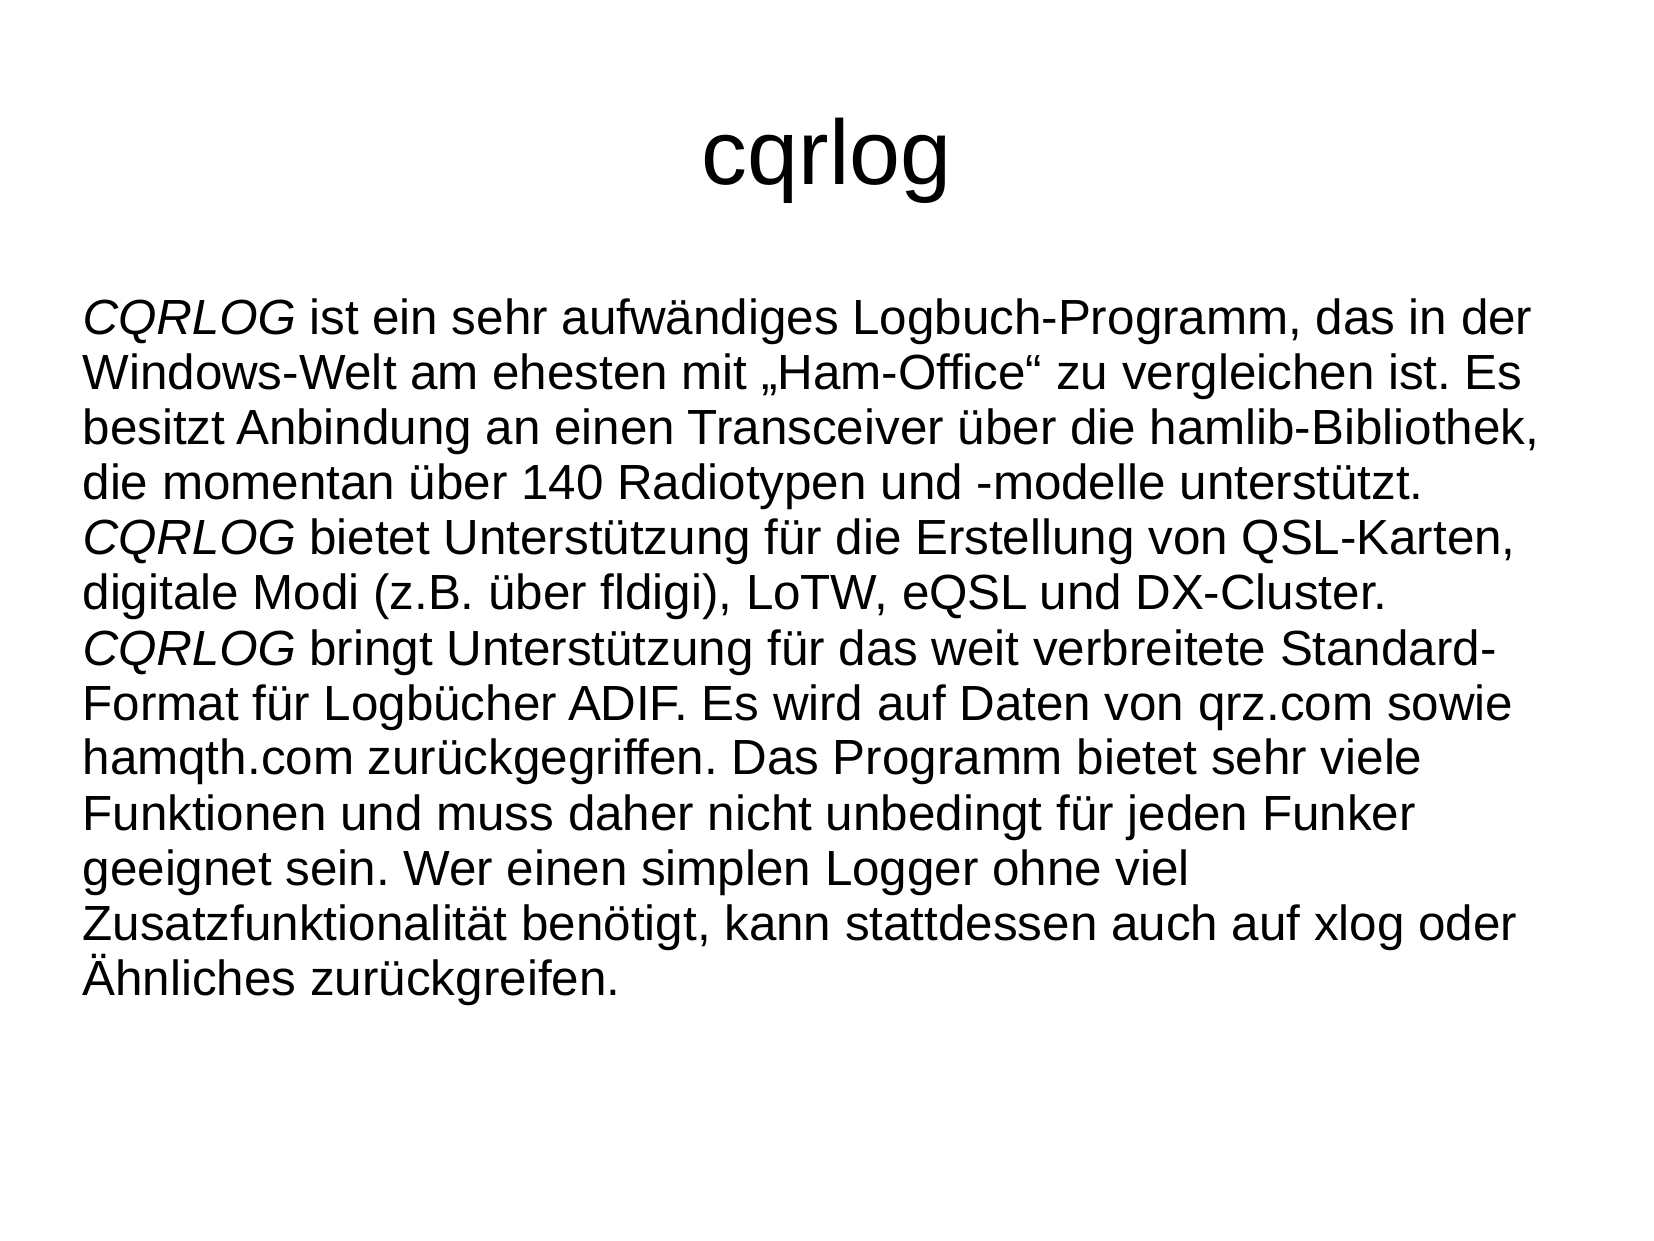

# cqrlog
CQRLOG ist ein sehr aufwändiges Logbuch-Programm, das in der Windows-Welt am ehesten mit „Ham-Office“ zu vergleichen ist. Es besitzt Anbindung an einen Transceiver über die hamlib-Bibliothek, die momentan über 140 Radiotypen und -modelle unterstützt. CQRLOG bietet Unterstützung für die Erstellung von QSL-Karten, digitale Modi (z.B. über fldigi), LoTW, eQSL und DX-Cluster. CQRLOG bringt Unterstützung für das weit verbreitete Standard-Format für Logbücher ADIF. Es wird auf Daten von qrz.com sowie hamqth.com zurückgegriffen. Das Programm bietet sehr viele Funktionen und muss daher nicht unbedingt für jeden Funker geeignet sein. Wer einen simplen Logger ohne viel Zusatzfunktionalität benötigt, kann stattdessen auch auf xlog oder Ähnliches zurückgreifen.